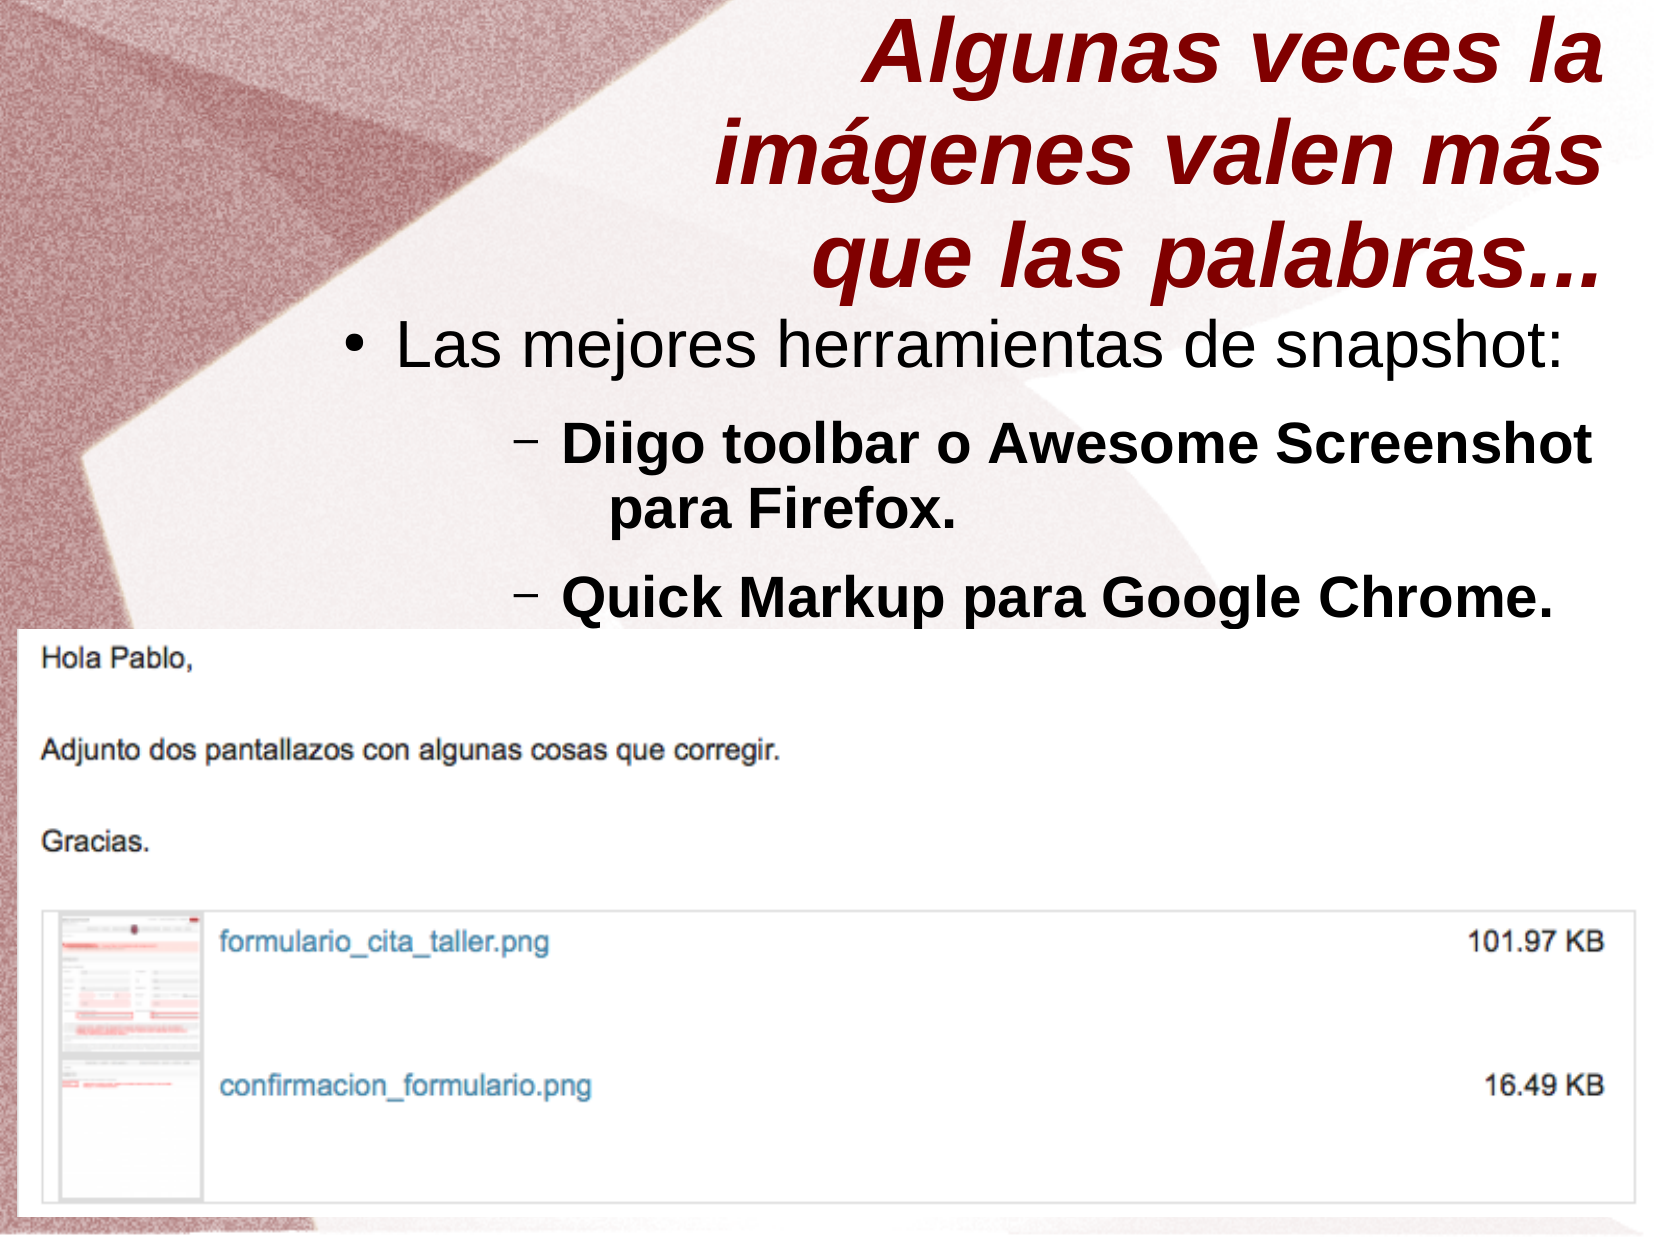

# Algunas veces la imágenes valen más que las palabras...
Las mejores herramientas de snapshot:
Diigo toolbar o Awesome Screenshot para Firefox.
Quick Markup para Google Chrome.